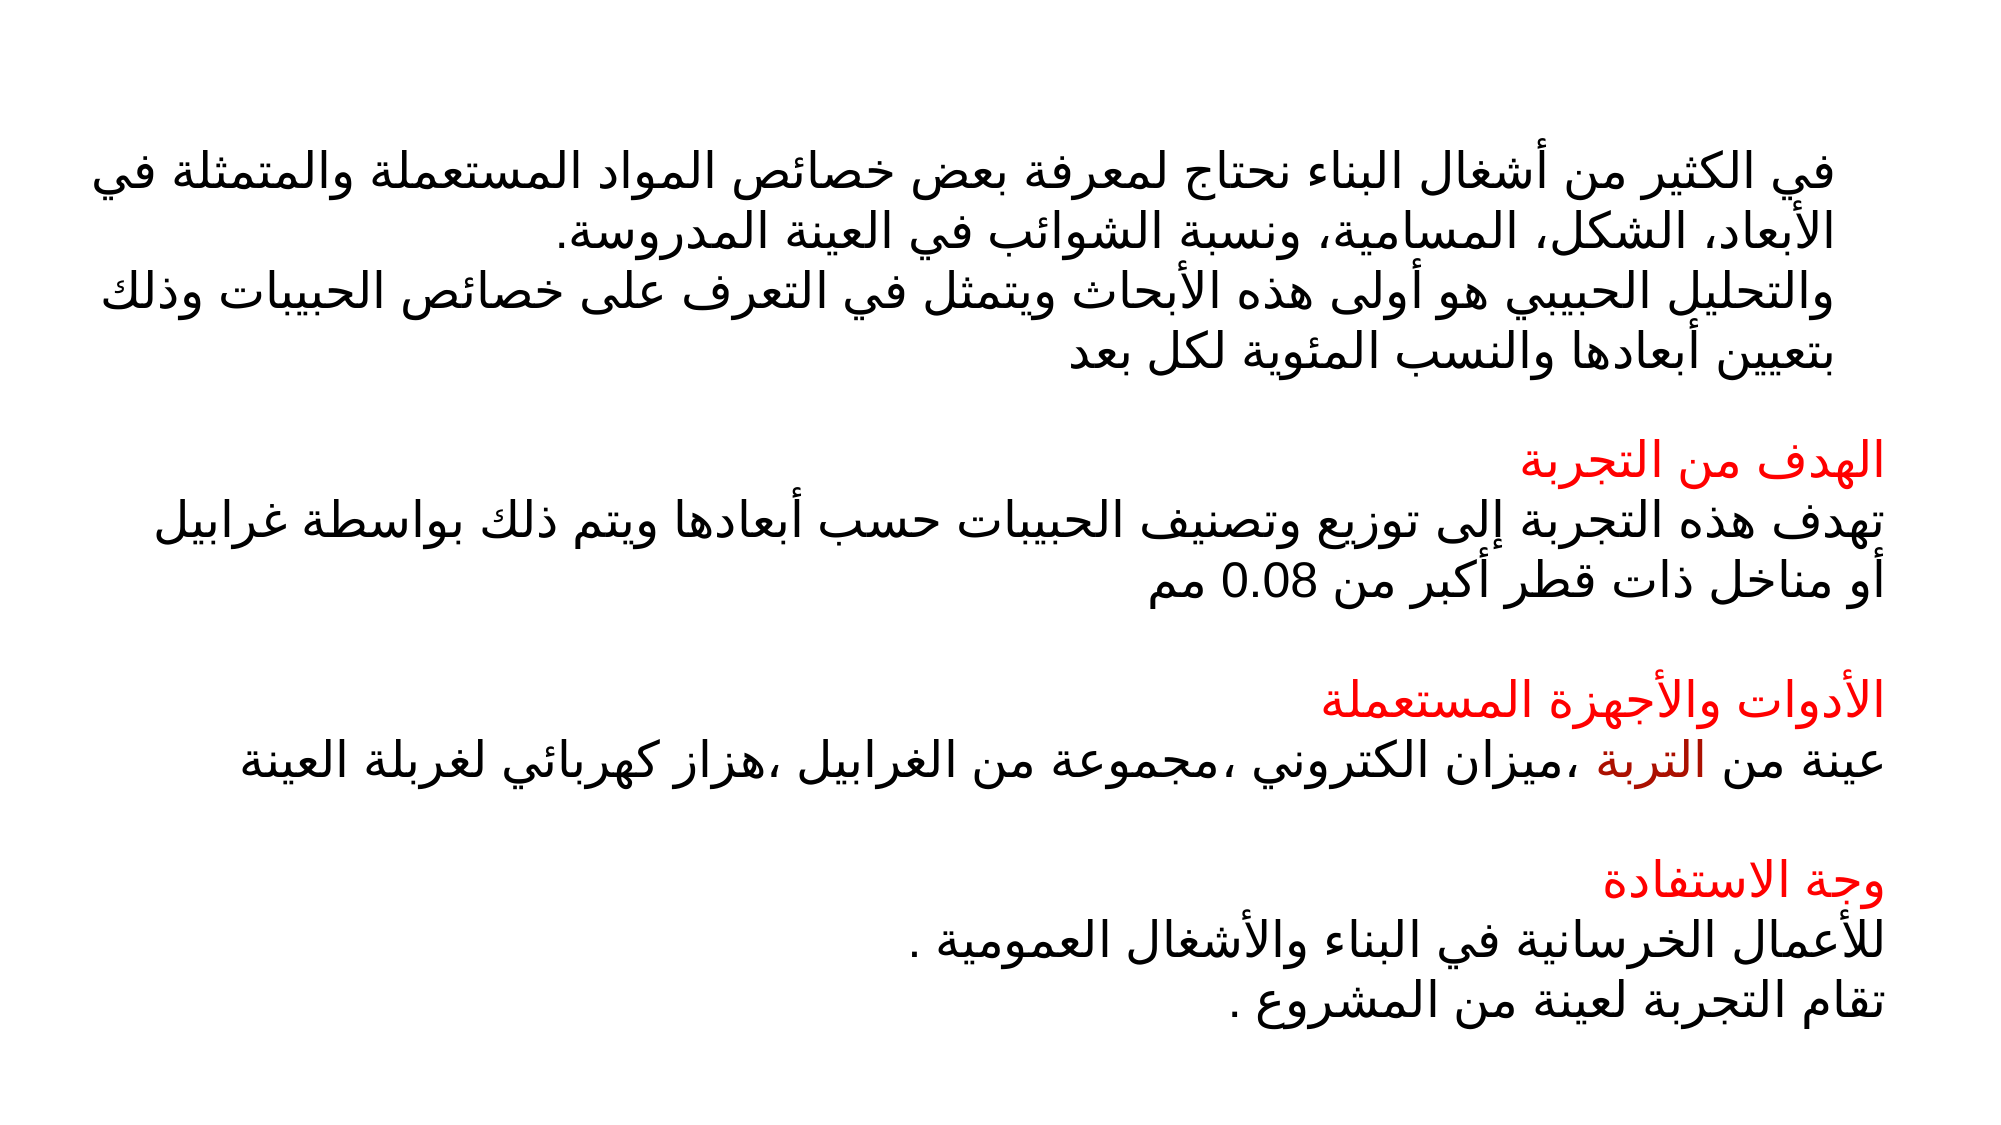

في الكثير من أشغال البناء نحتاج لمعرفة بعض خصائص المواد المستعملة والمتمثلة في الأبعاد، الشكل، المسامية، ونسبة الشوائب في العينة المدروسة.
والتحليل الحبيبي هو أولى هذه الأبحاث ويتمثل في التعرف على خصائص الحبيبات وذلك بتعيين أبعادها والنسب المئوية لكل بعد
الهدف من التجربة 
تهدف هذه التجربة إلى توزيع وتصنيف الحبيبات حسب أبعادها ويتم ذلك بواسطة غرابيل أو مناخل ذات قطر أكبر من 0.08 مم
الأدوات والأجهزة المستعملة 
عينة من التربة ،ميزان الكتروني ،مجموعة من الغرابيل ،هزاز كهربائي لغربلة العينة
وجة الاستفادة
للأعمال الخرسانية في البناء والأشغال العمومية .
تقام التجربة لعينة من المشروع .